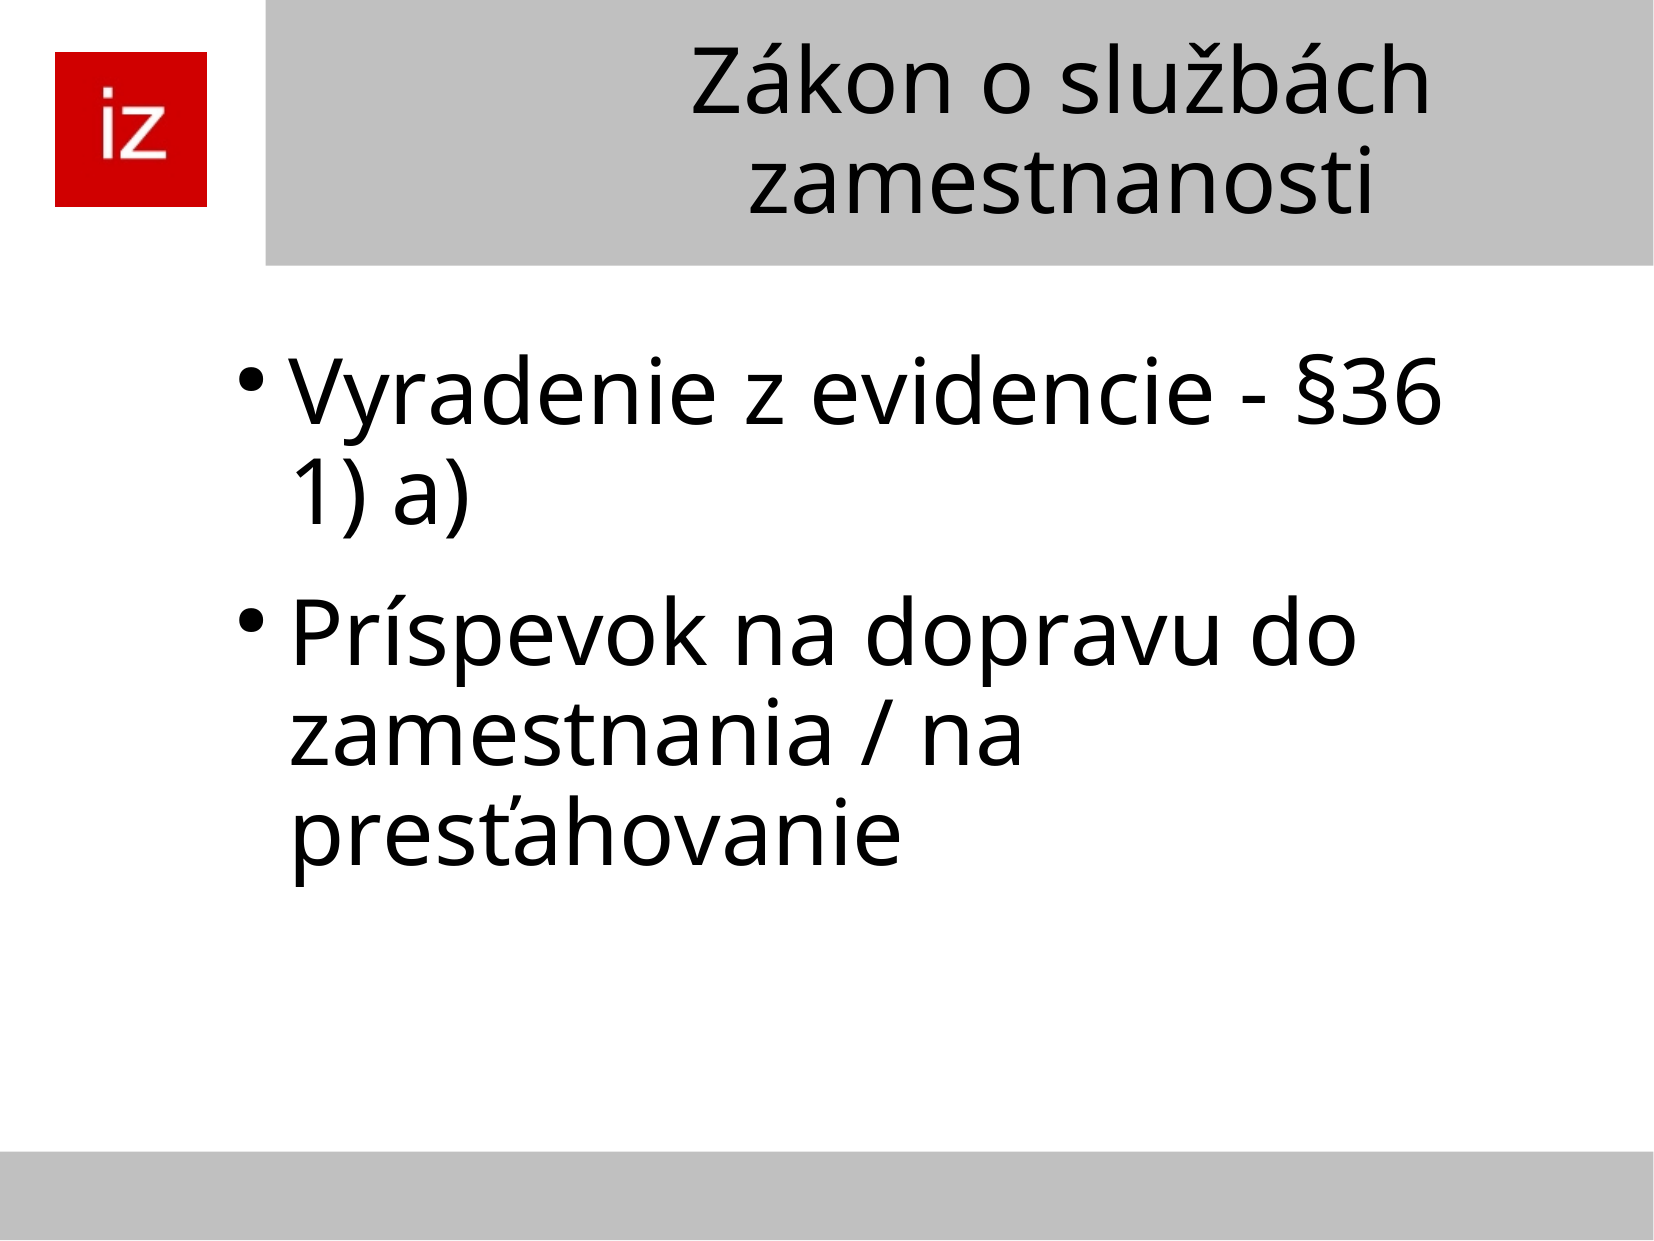

# Zákon o službách zamestnanosti
Vyradenie z evidencie - §36 1) a)
Príspevok na dopravu do zamestnania / na presťahovanie